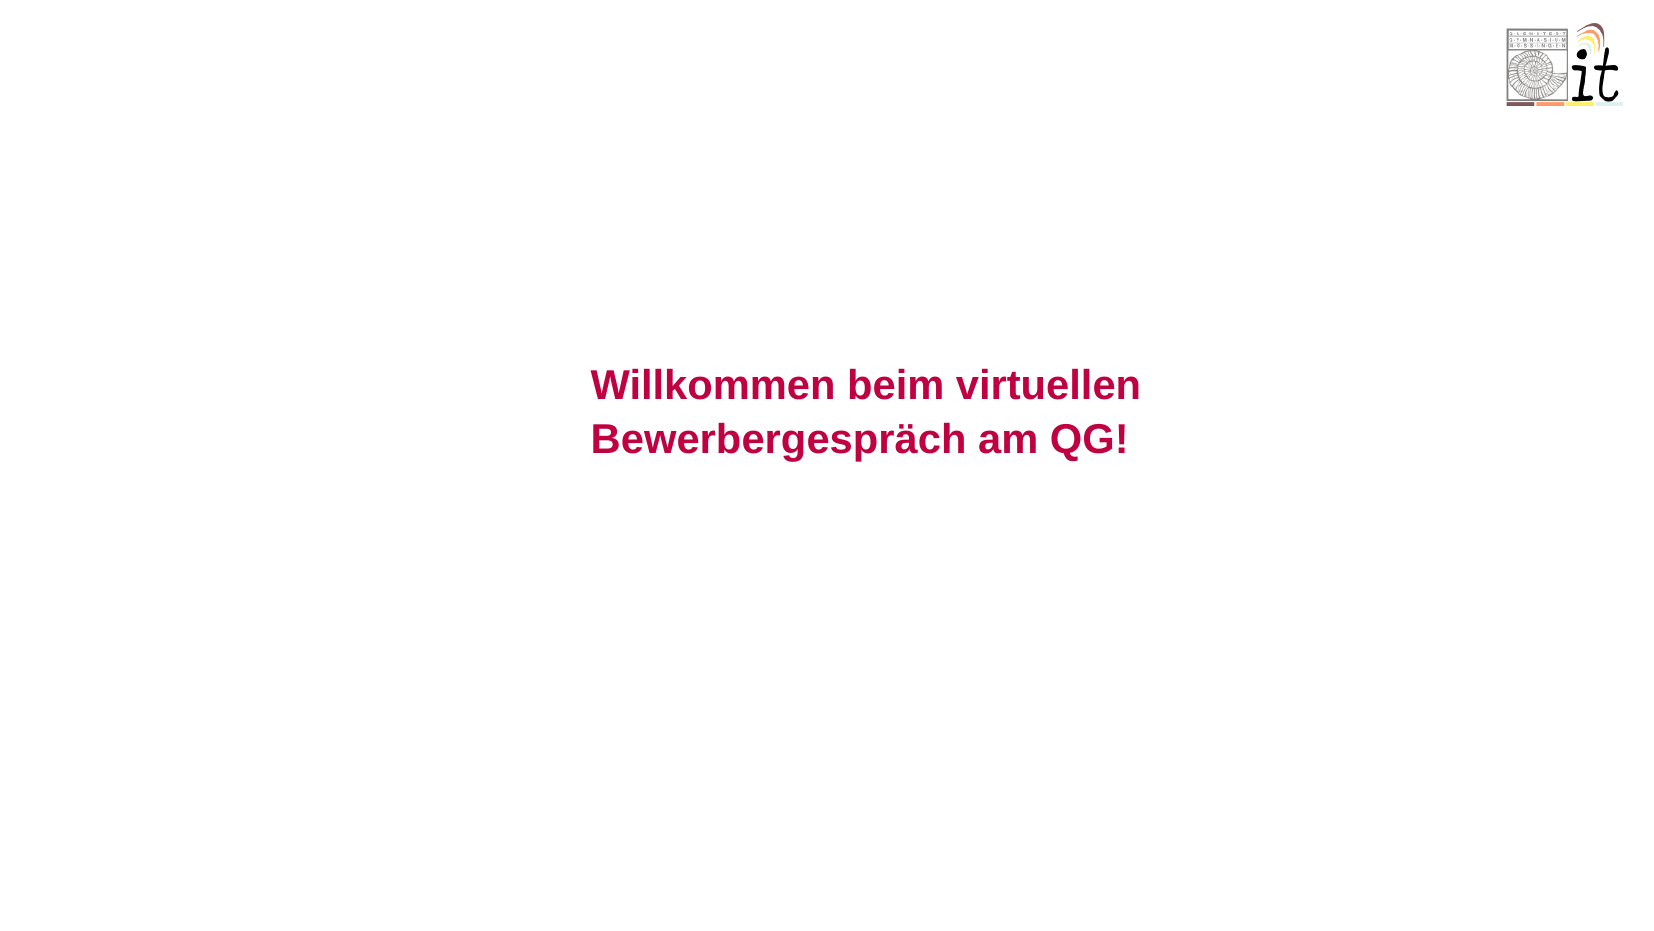

# Willkommen beim virtuellen Bewerbergespräch am QG!